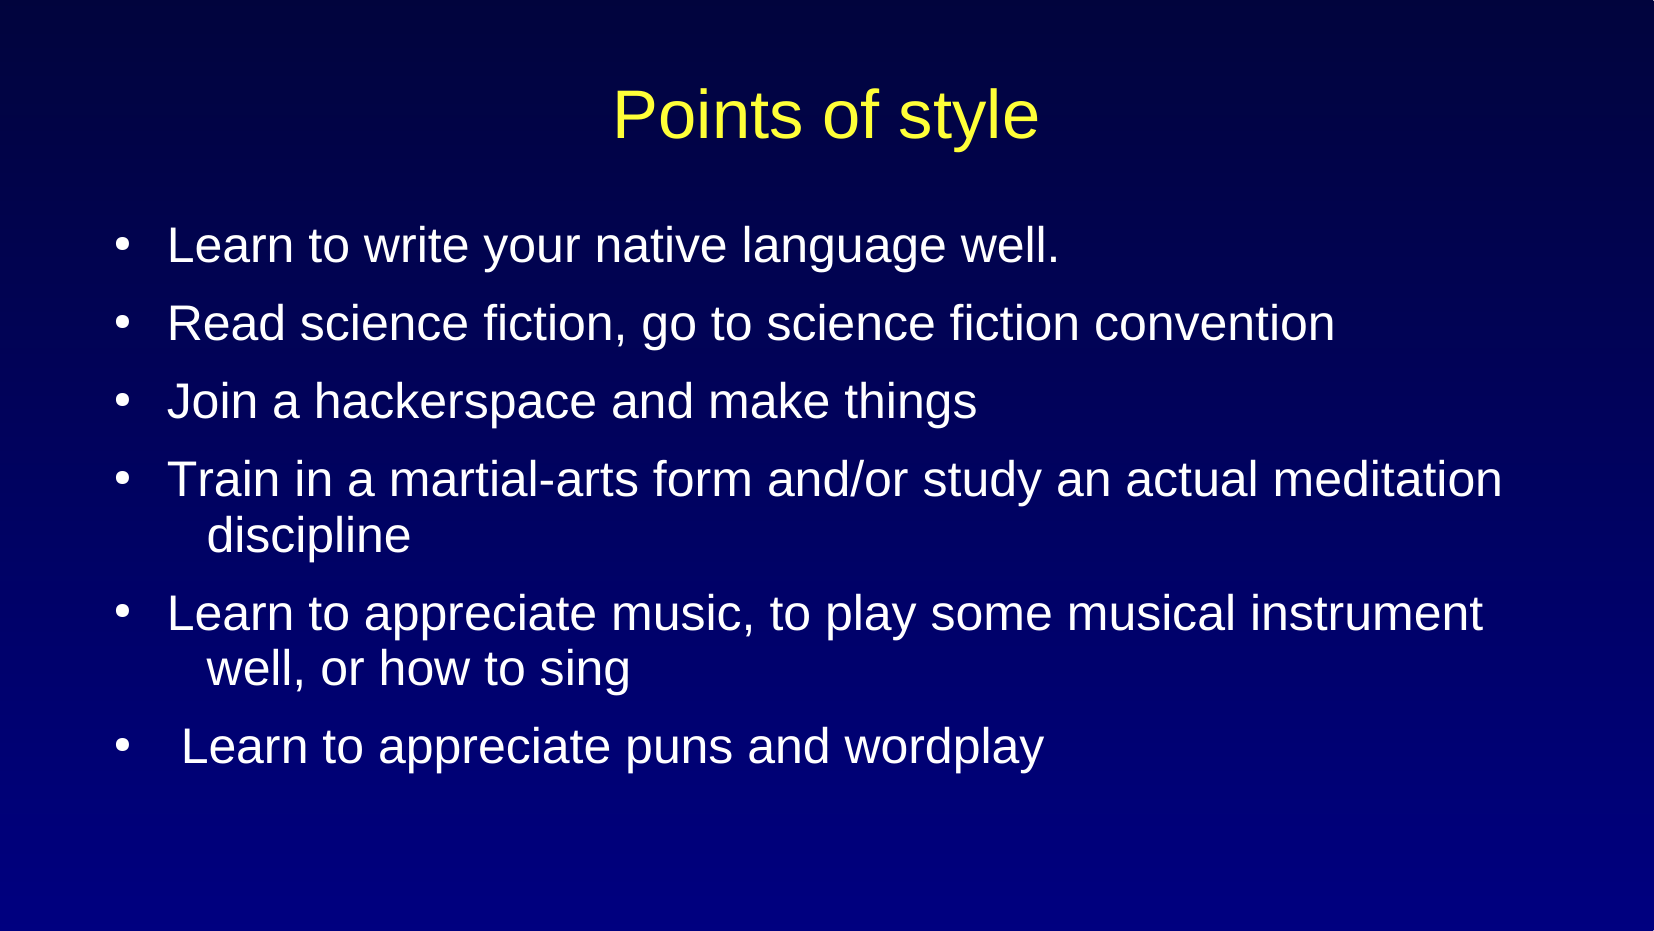

# Points of style
Learn to write your native language well.
Read science fiction, go to science fiction convention
Join a hackerspace and make things
Train in a martial-arts form and/or study an actual meditation discipline
Learn to appreciate music, to play some musical instrument well, or how to sing
 Learn to appreciate puns and wordplay